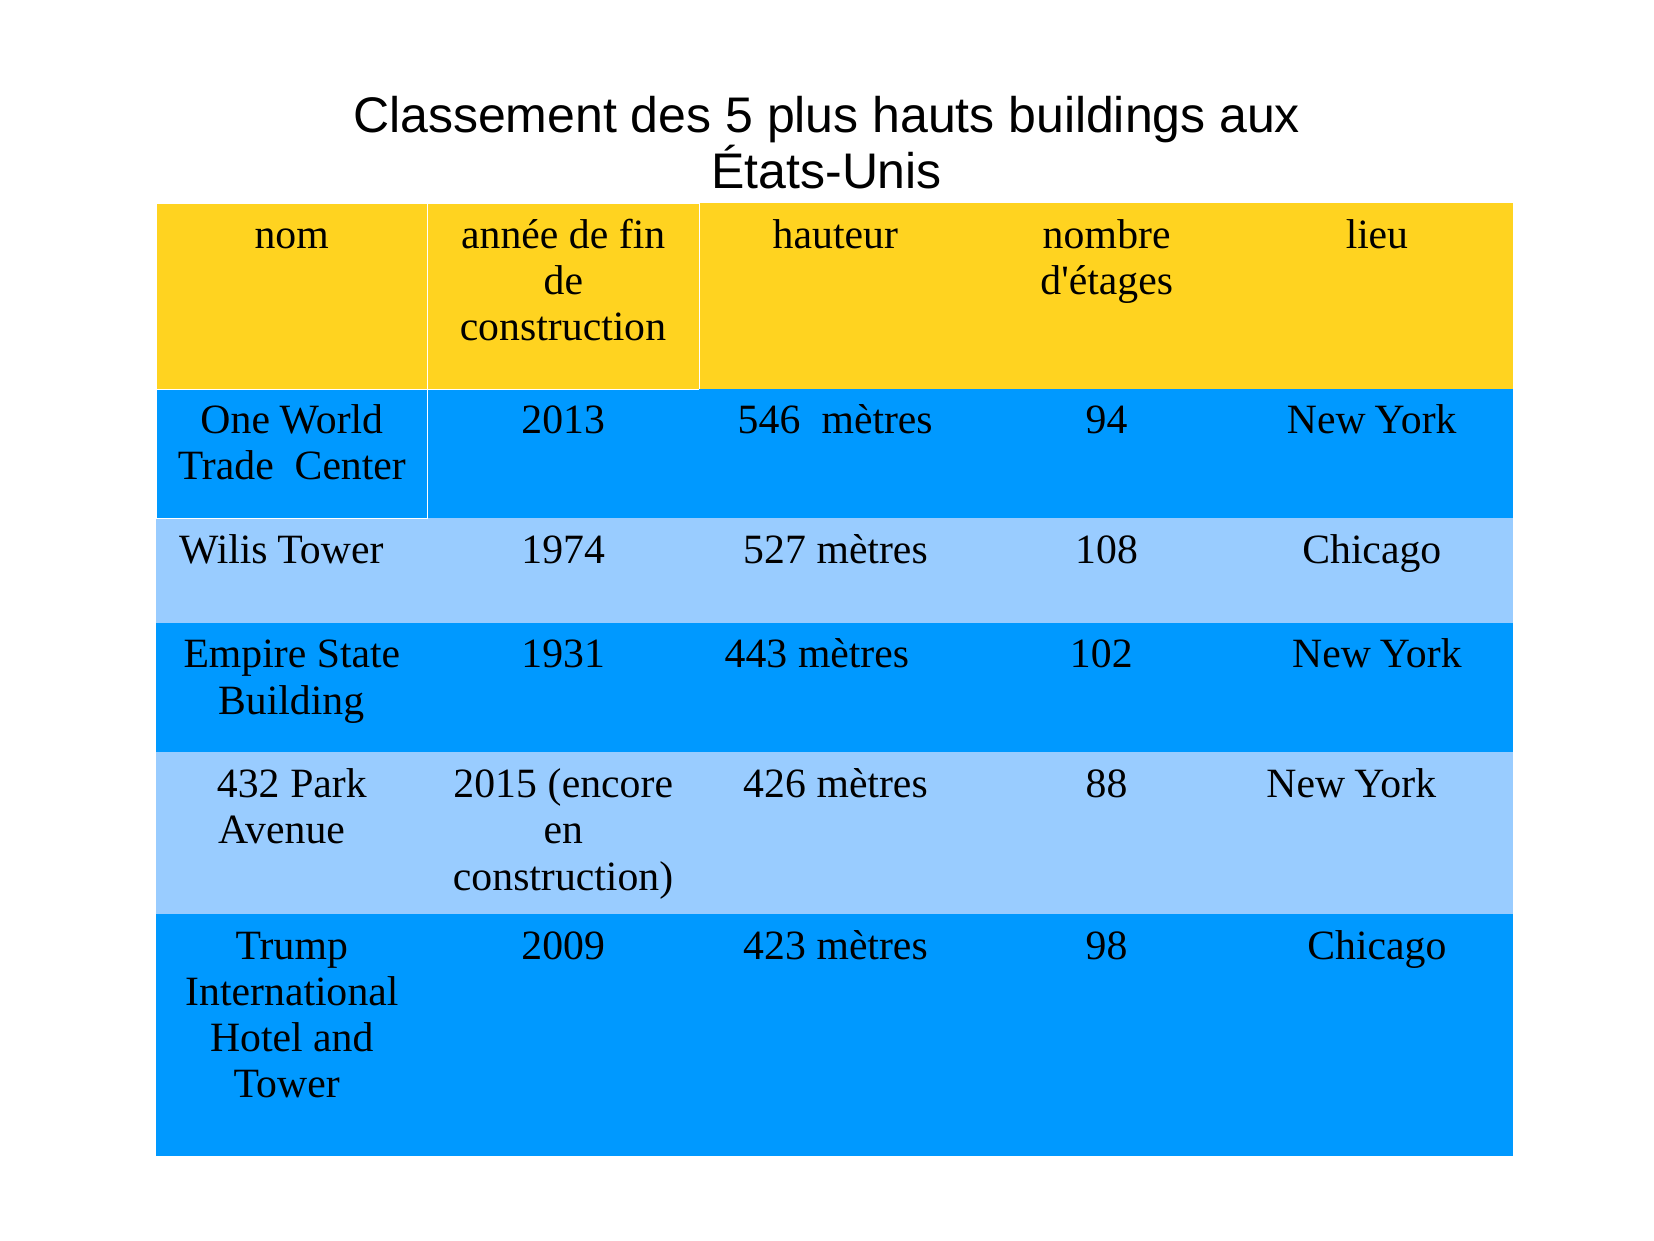

# Classement des 5 plus hauts buildings aux États-Unis
| nom | année de fin de construction | hauteur | nombre d'étages | lieu |
| --- | --- | --- | --- | --- |
| One World Trade Center | 2013 | 546 mètres | 94 | New York |
| Wilis Tower | 1974 | 527 mètres | 108 | Chicago |
| Empire State Building | 1931 | 443 mètres | 102 | New York |
| 432 Park Avenue | 2015 (encore en construction) | 426 mètres | 88 | New York |
| Trump International Hotel and Tower | 2009 | 423 mètres | 98 | Chicago |